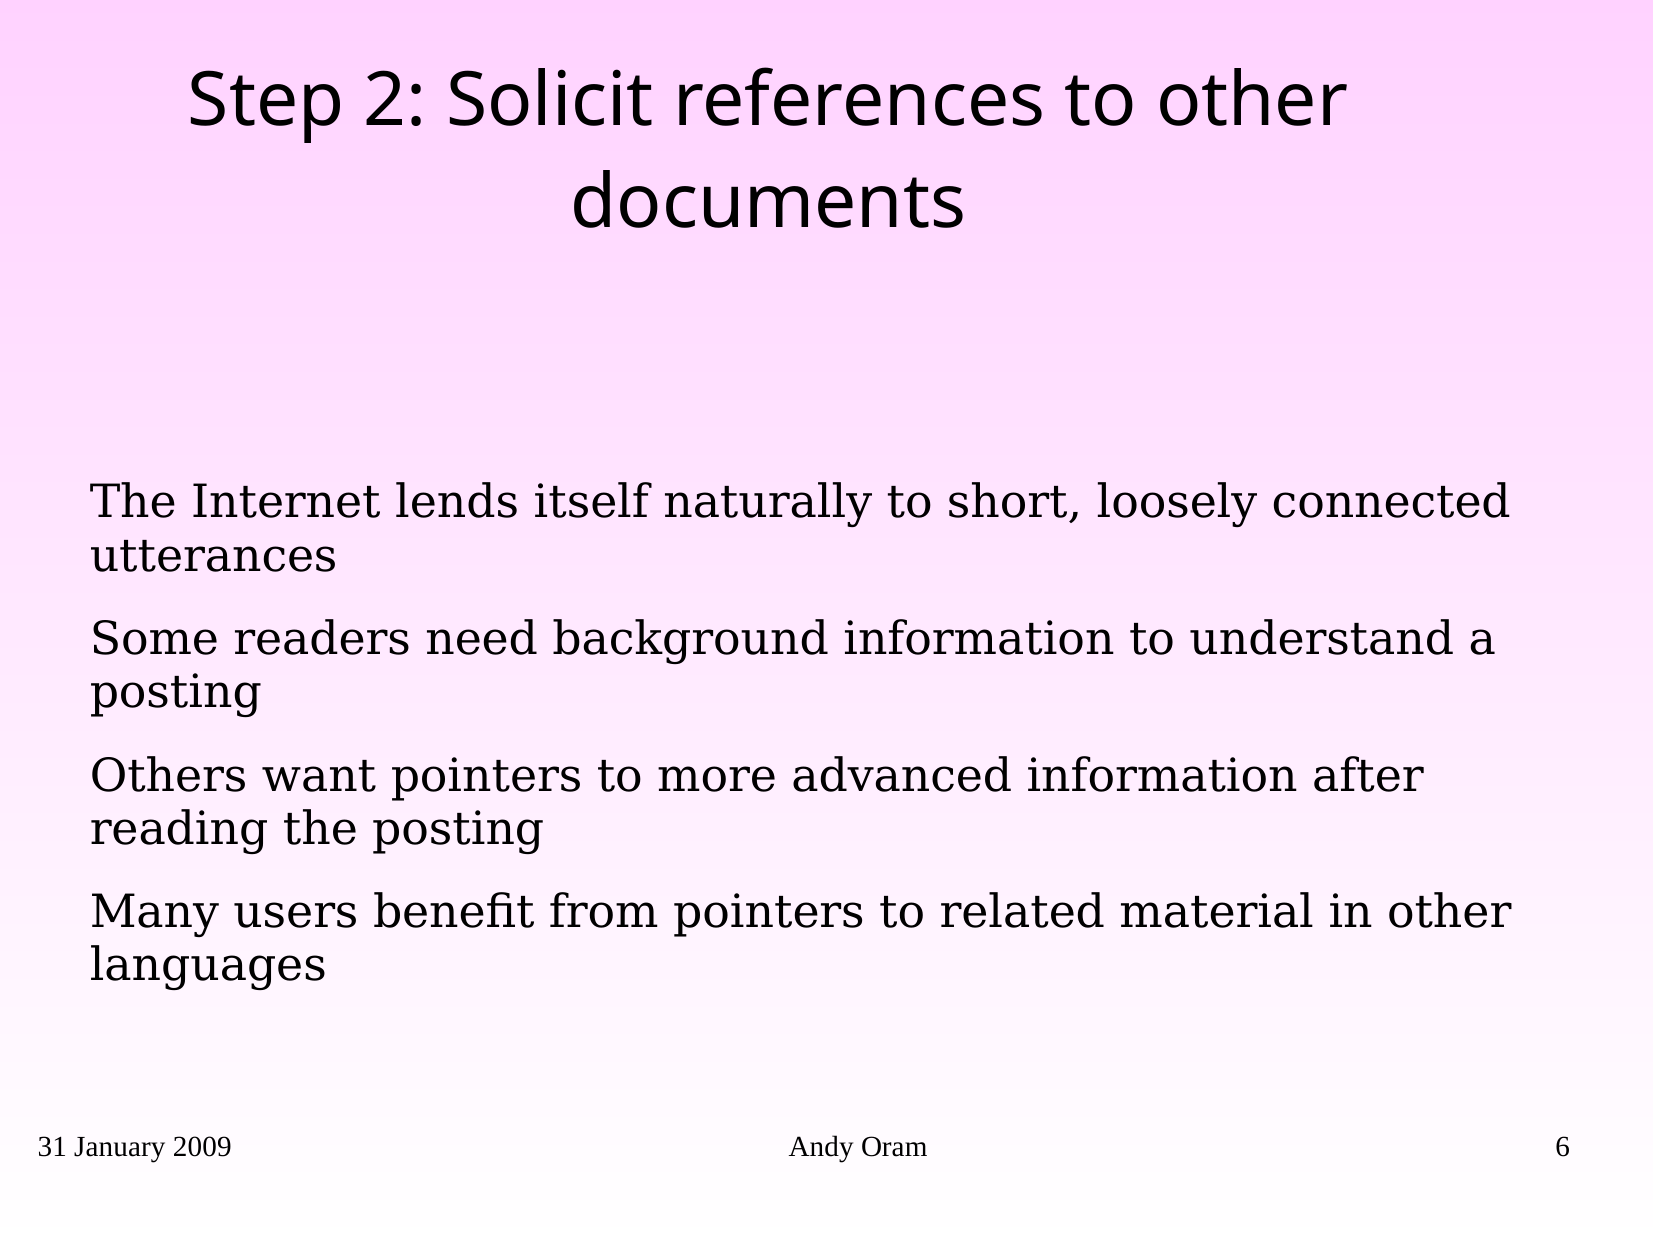

Step 2: Solicit references to other documents
The Internet lends itself naturally to short, loosely connected utterances
Some readers need background information to understand a posting
Others want pointers to more advanced information after reading the posting
Many users benefit from pointers to related material in other languages
6